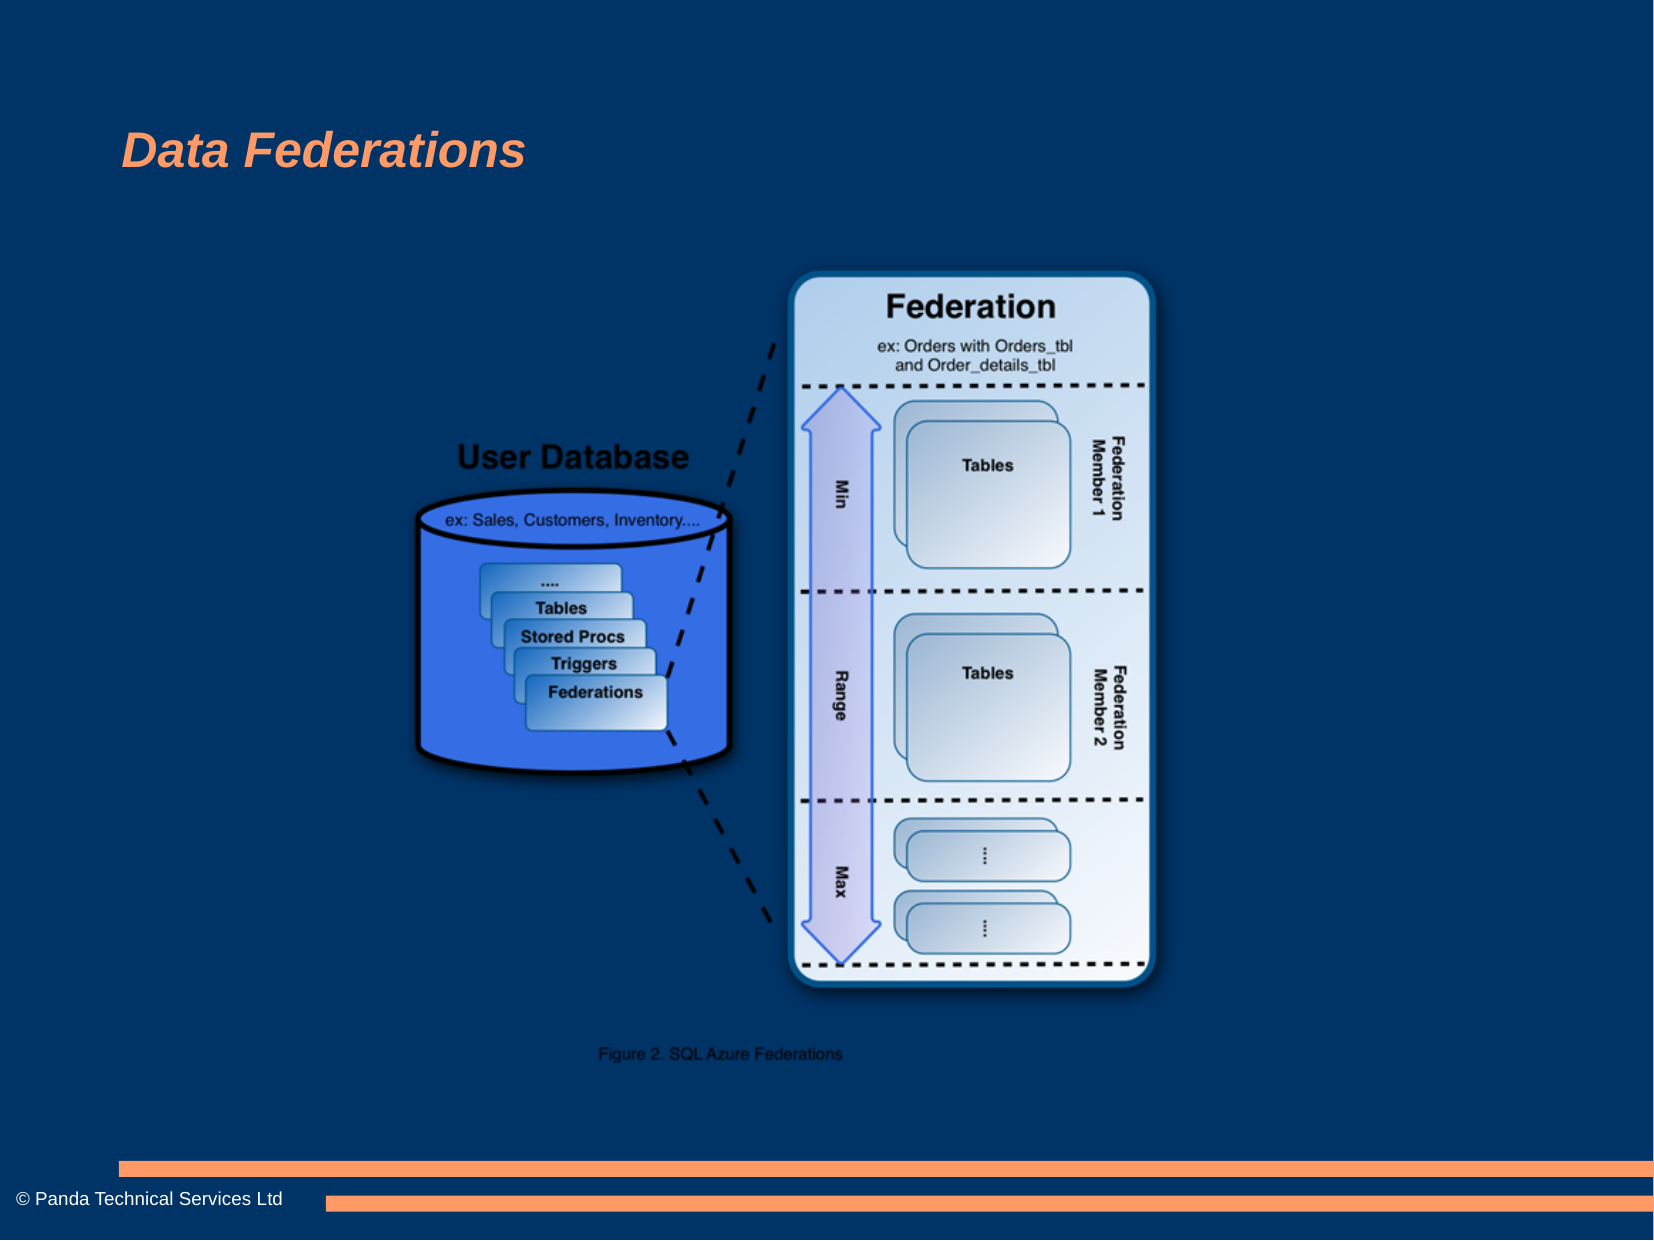

# Data Federations
© Panda Technical Services Ltd